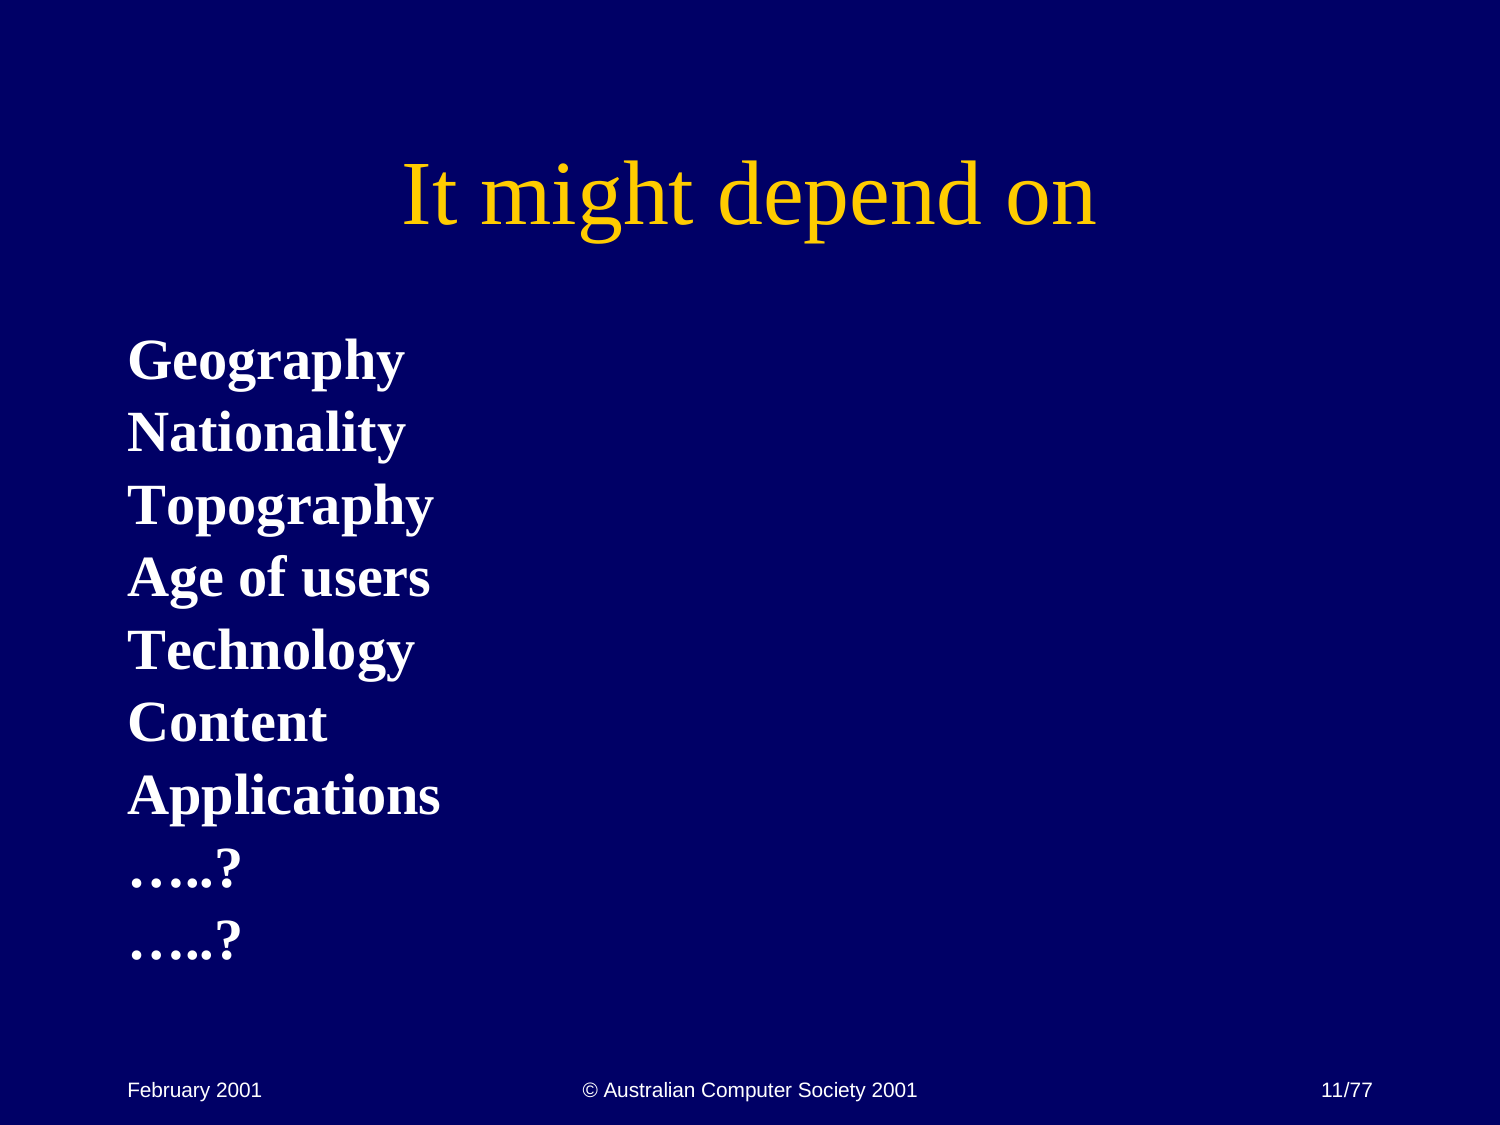

# It might depend on
Geography
Nationality
Topography
Age of users
Technology
Content
Applications
…..?
…..?
February 2001
© Australian Computer Society 2001
11